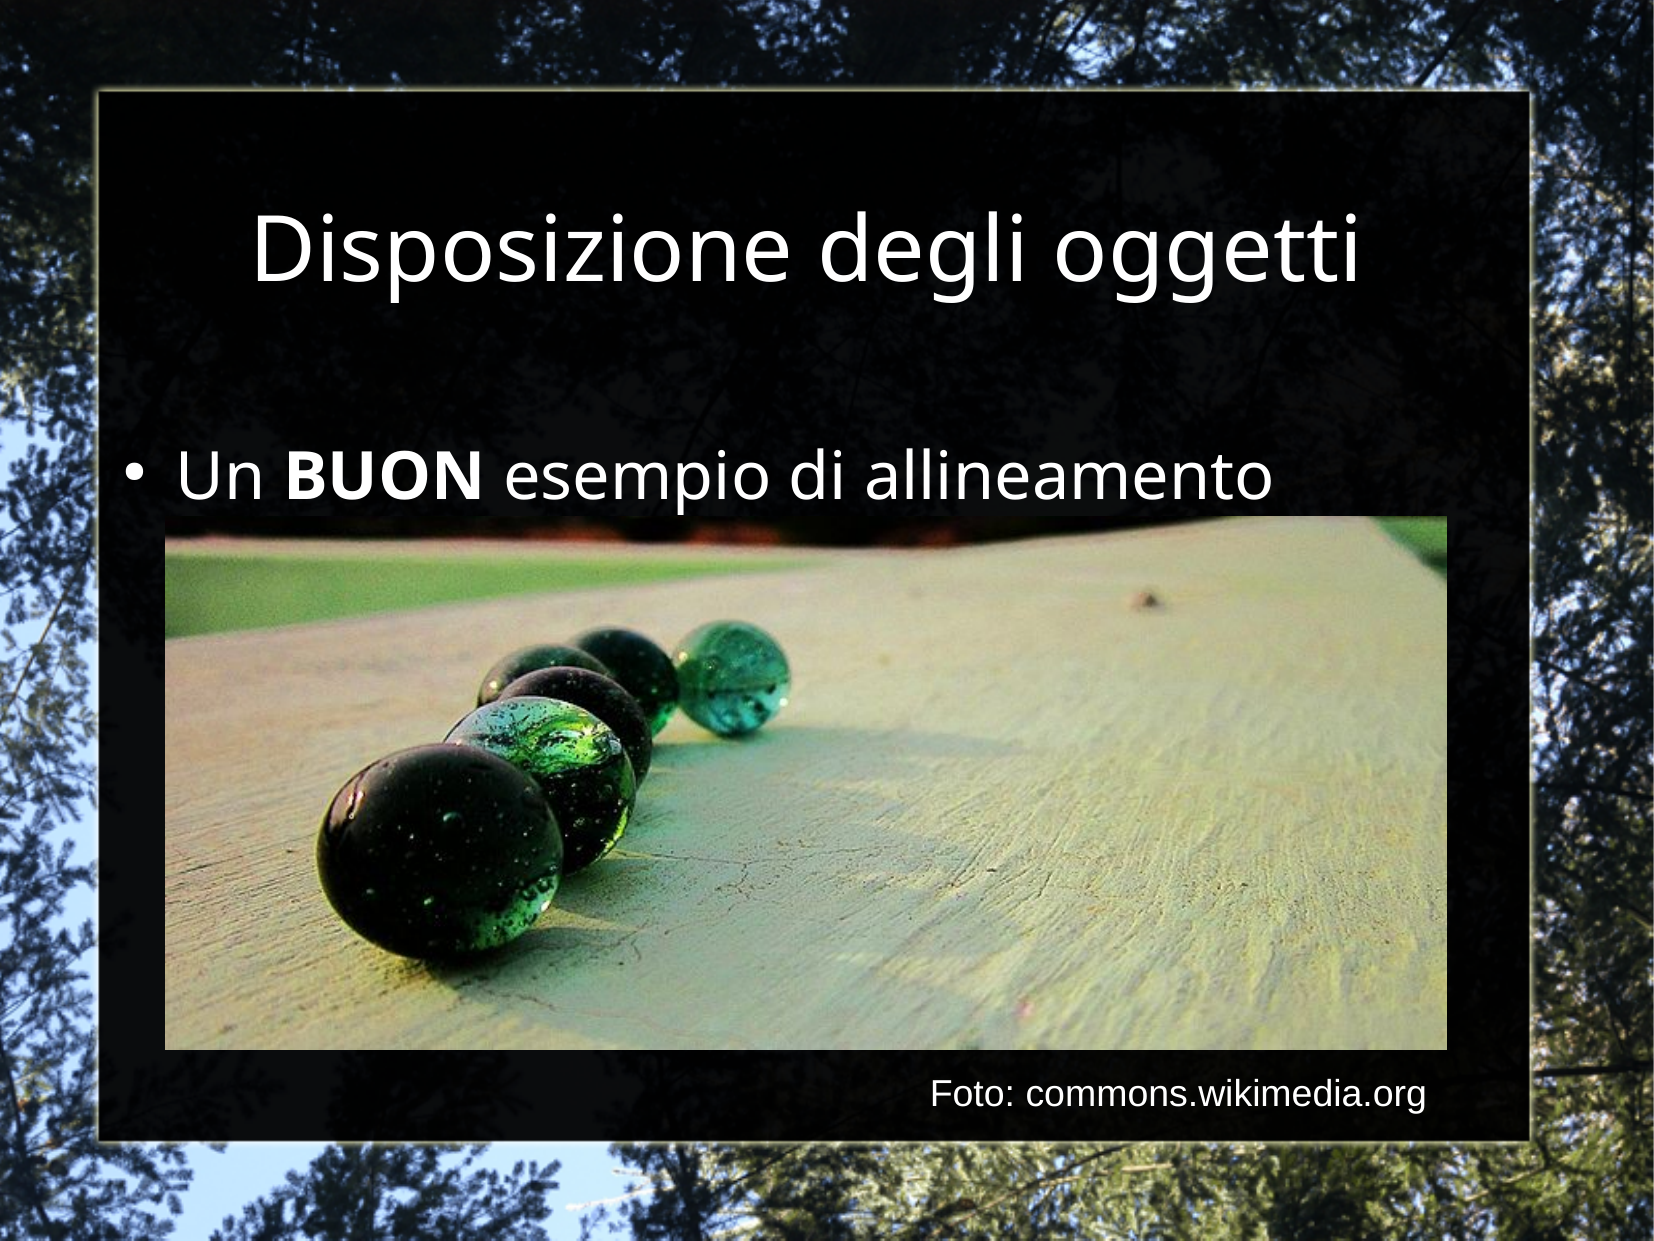

# Disposizione degli oggetti
Un BUON esempio di allineamento
Foto: commons.wikimedia.org